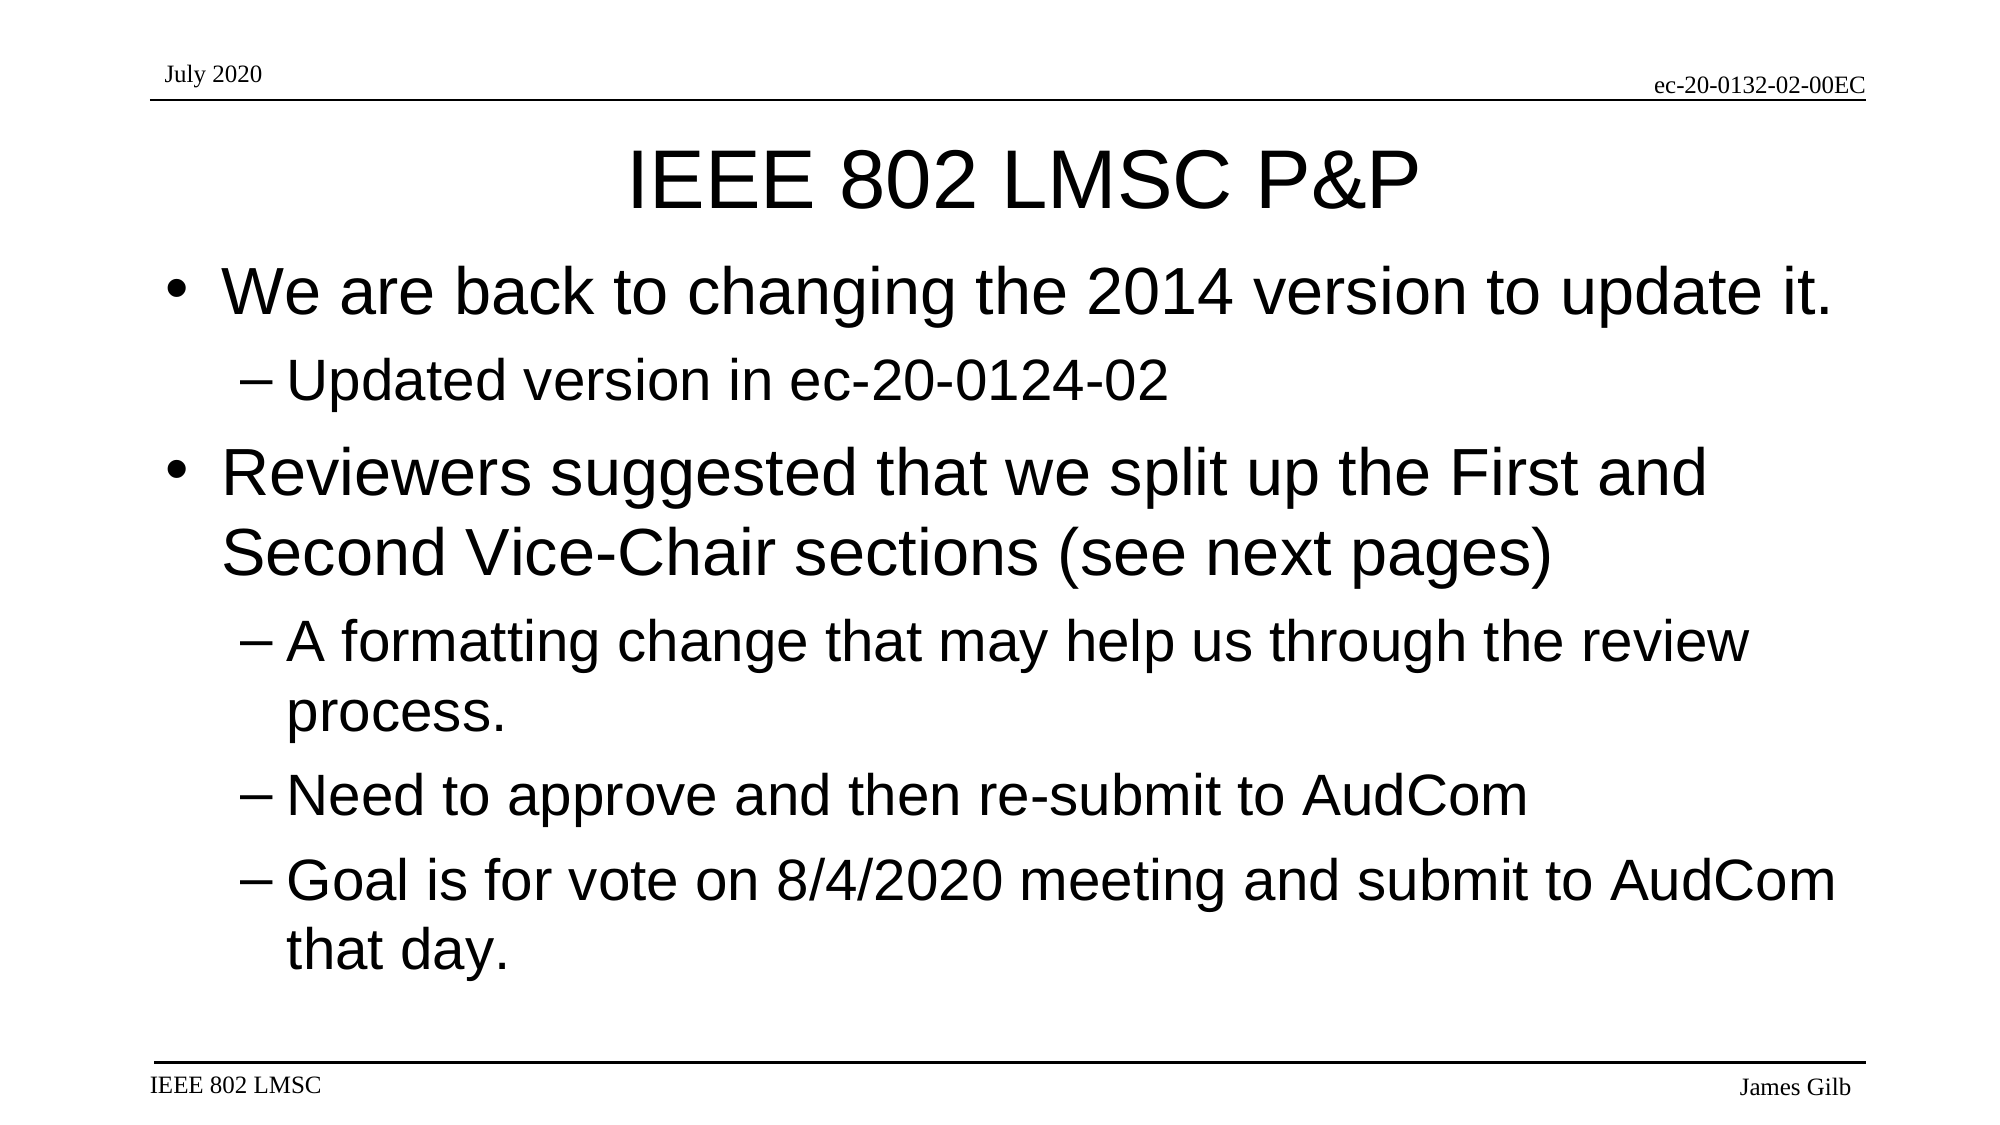

# IEEE 802 LMSC P&P
We are back to changing the 2014 version to update it.
Updated version in ec-20-0124-02
Reviewers suggested that we split up the First and Second Vice-Chair sections (see next pages)
A formatting change that may help us through the review process.
Need to approve and then re-submit to AudCom
Goal is for vote on 8/4/2020 meeting and submit to AudCom that day.